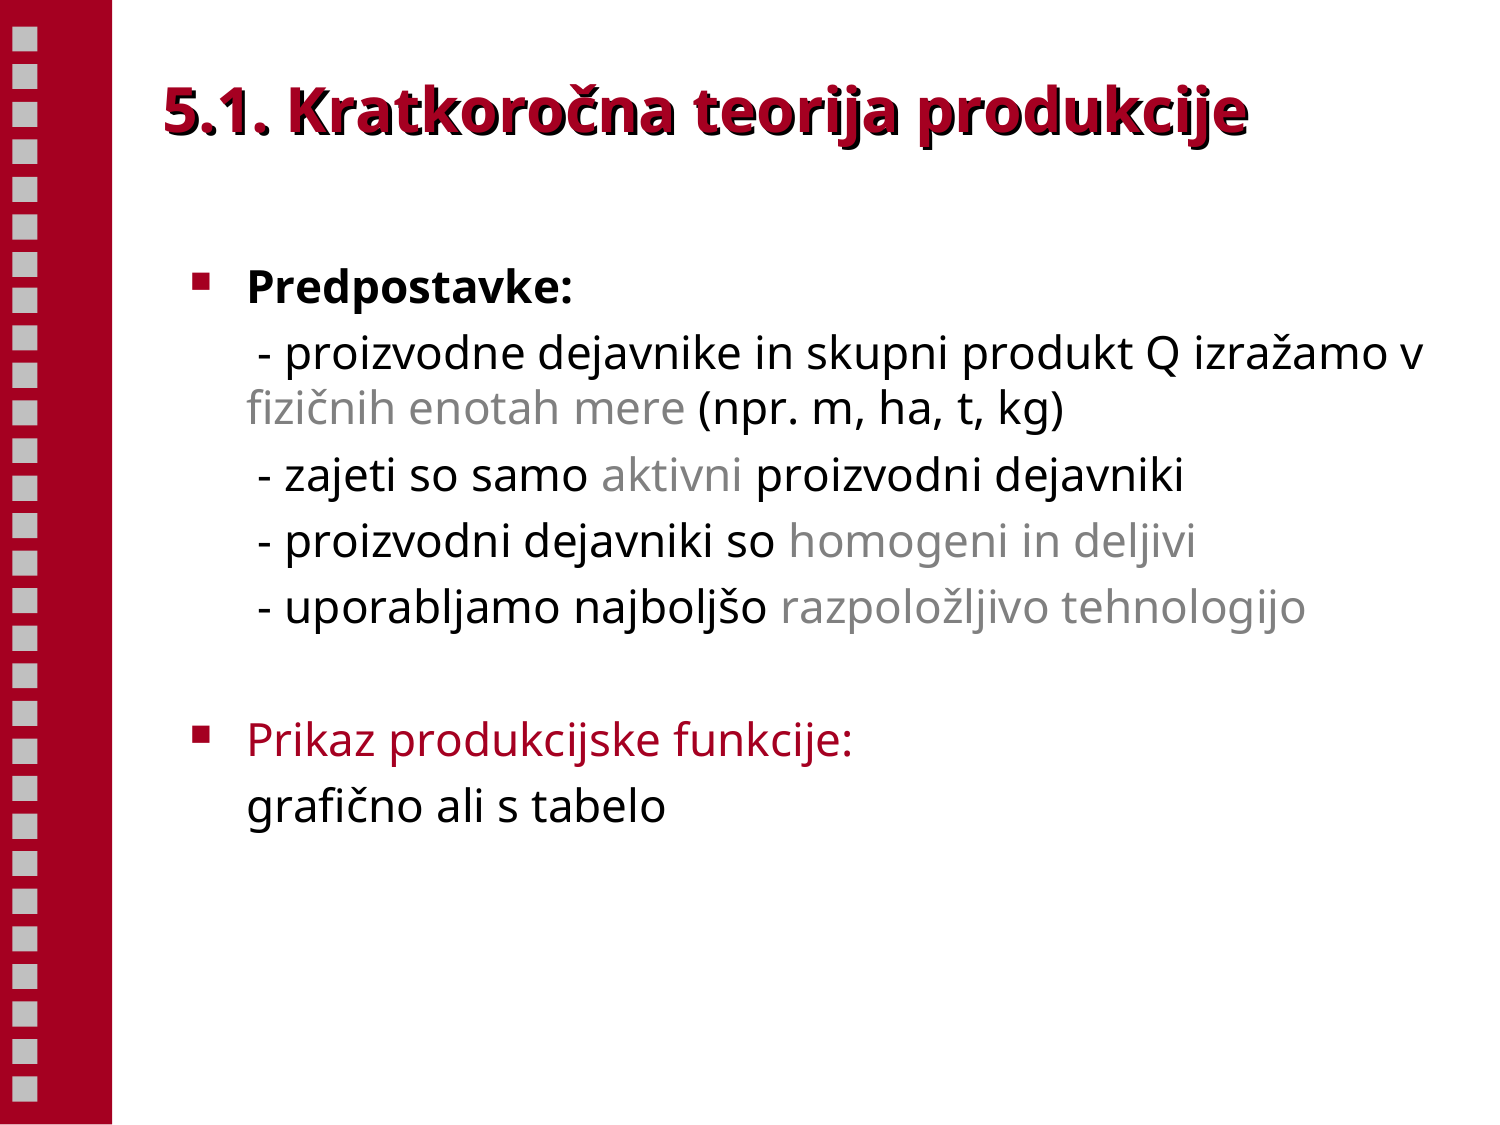

5.1. Kratkoročna teorija produkcije
# Predpostavke:
	 - proizvodne dejavnike in skupni produkt Q izražamo v fizičnih enotah mere (npr. m, ha, t, kg)
	 - zajeti so samo aktivni proizvodni dejavniki
	 - proizvodni dejavniki so homogeni in deljivi
	 - uporabljamo najboljšo razpoložljivo tehnologijo
Prikaz produkcijske funkcije:
	grafično ali s tabelo